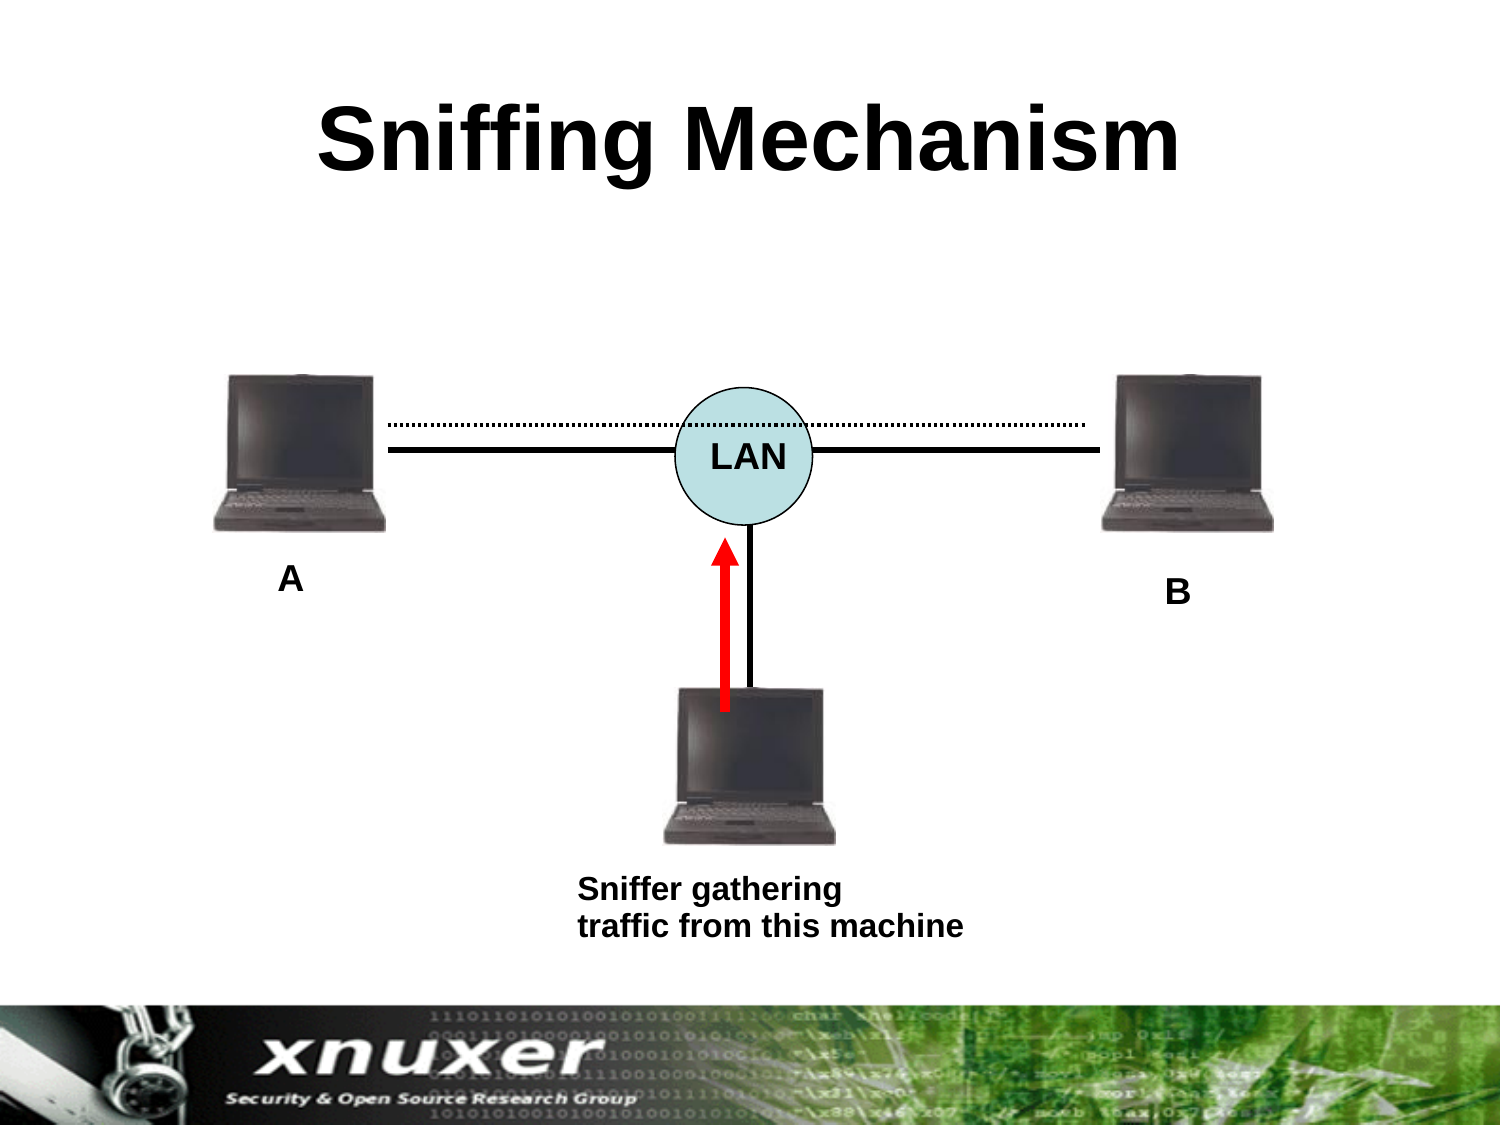

# Sniffing Mechanism
LAN
A
B
Sniffer gathering
traffic from this machine